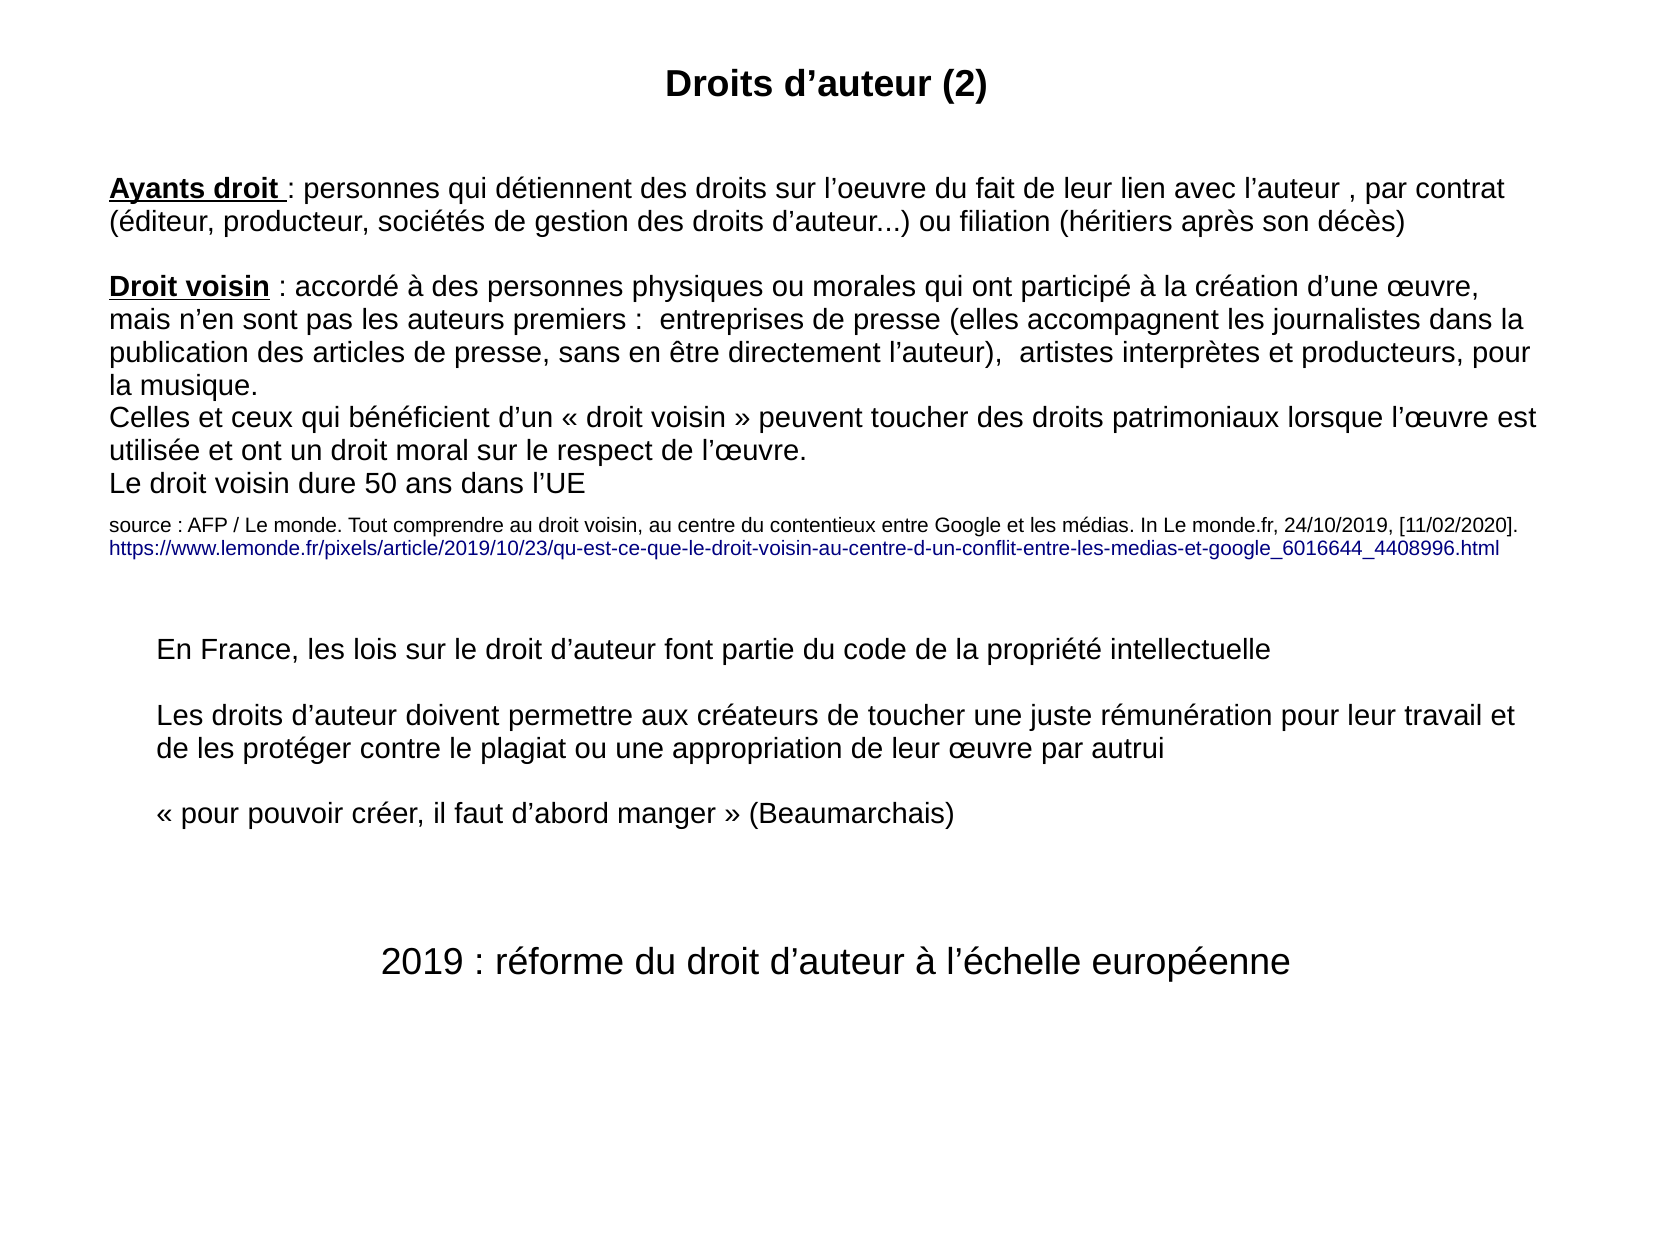

# Droits d’auteur (2)
Ayants droit : personnes qui détiennent des droits sur l’oeuvre du fait de leur lien avec l’auteur , par contrat (éditeur, producteur, sociétés de gestion des droits d’auteur...) ou filiation (héritiers après son décès)
Droit voisin : accordé à des personnes physiques ou morales qui ont participé à la création d’une œuvre, mais n’en sont pas les auteurs premiers : entreprises de presse (elles accompagnent les journalistes dans la publication des articles de presse, sans en être directement l’auteur), artistes interprètes et producteurs, pour la musique.
Celles et ceux qui bénéficient d’un « droit voisin » peuvent toucher des droits patrimoniaux lorsque l’œuvre est utilisée et ont un droit moral sur le respect de l’œuvre.
Le droit voisin dure 50 ans dans l’UE
source : AFP / Le monde. Tout comprendre au droit voisin, au centre du contentieux entre Google et les médias. In Le monde.fr, 24/10/2019, [11/02/2020].
https://www.lemonde.fr/pixels/article/2019/10/23/qu-est-ce-que-le-droit-voisin-au-centre-d-un-conflit-entre-les-medias-et-google_6016644_4408996.html
En France, les lois sur le droit d’auteur font partie du code de la propriété intellectuelle
Les droits d’auteur doivent permettre aux créateurs de toucher une juste rémunération pour leur travail et de les protéger contre le plagiat ou une appropriation de leur œuvre par autrui
« pour pouvoir créer, il faut d’abord manger » (Beaumarchais)
2019 : réforme du droit d’auteur à l’échelle européenne